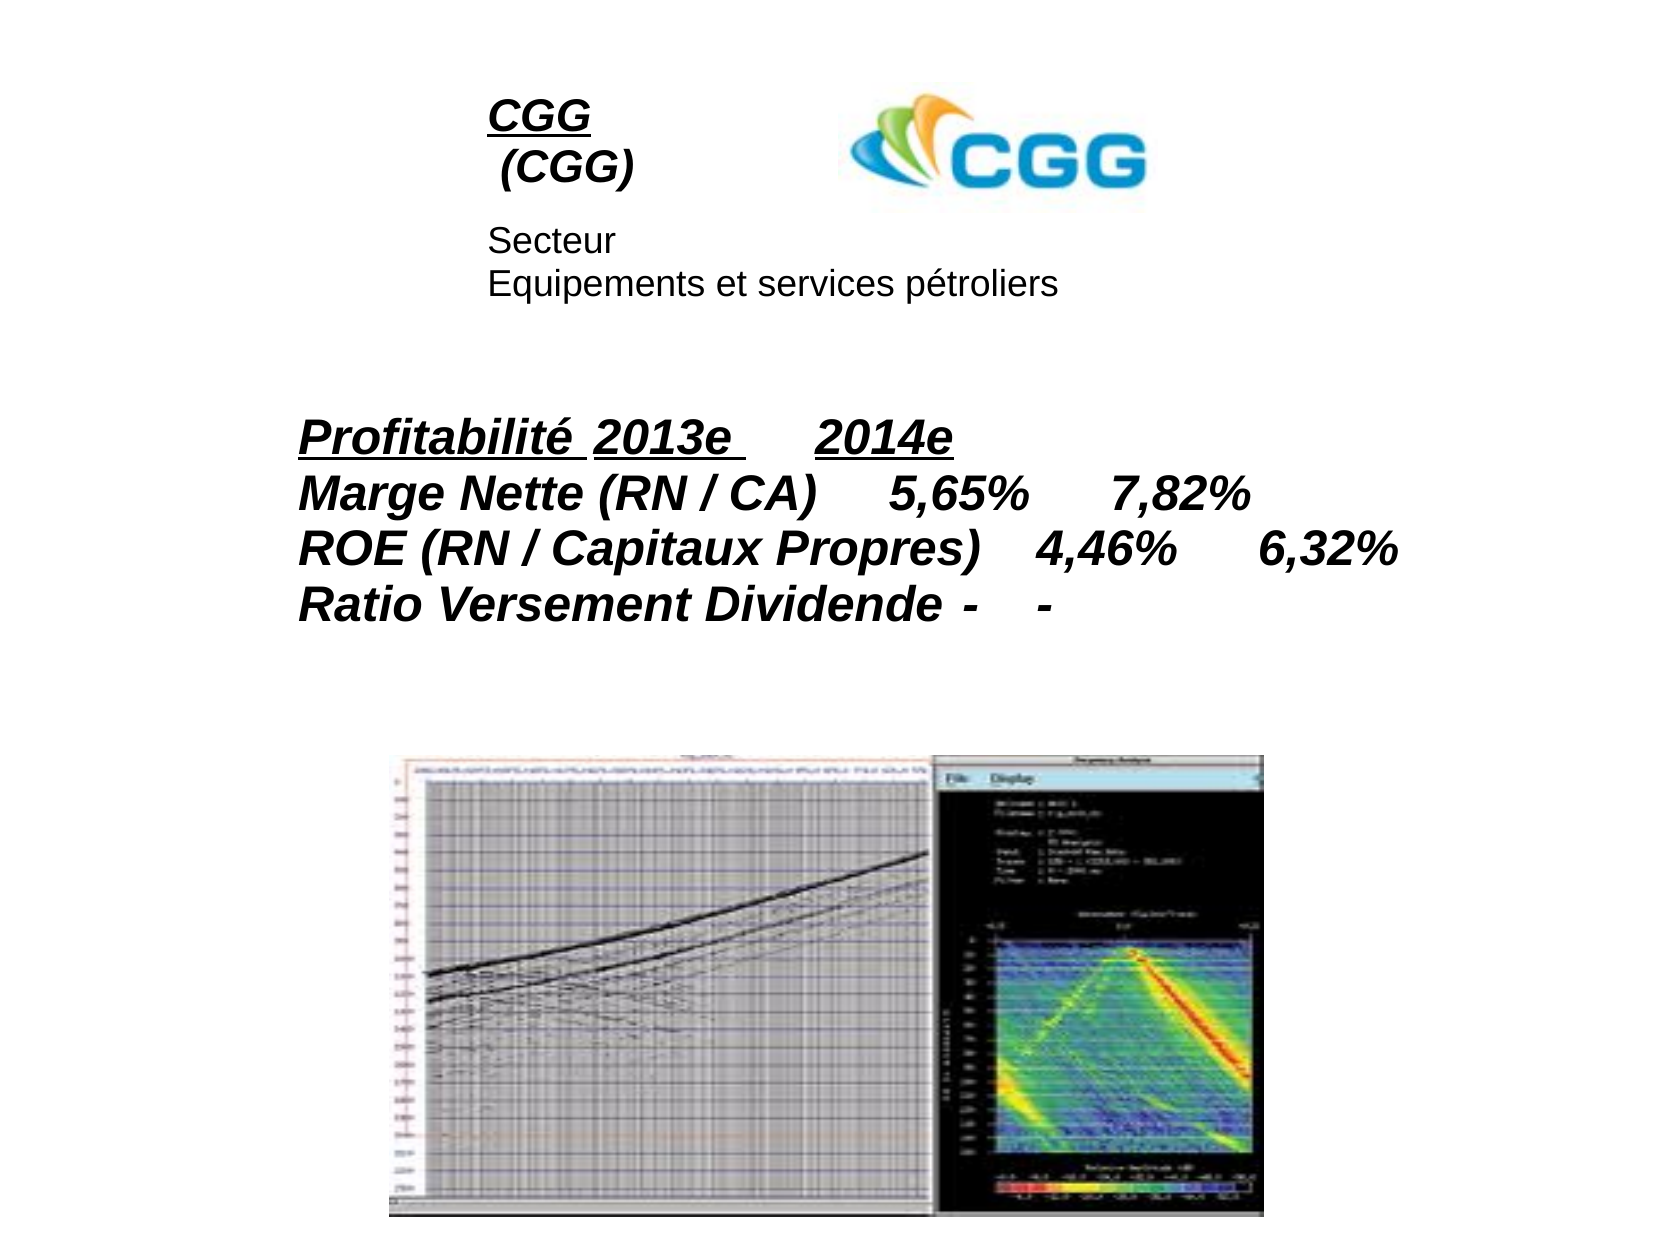

CGG
 (CGG)
Secteur
Equipements et services pétroliers
Profitabilité 	2013e 	2014e
Marge Nette (RN / CA) 	5,65% 	7,82%
ROE (RN / Capitaux Propres) 	4,46% 	6,32%
Ratio Versement Dividende 	- 	-